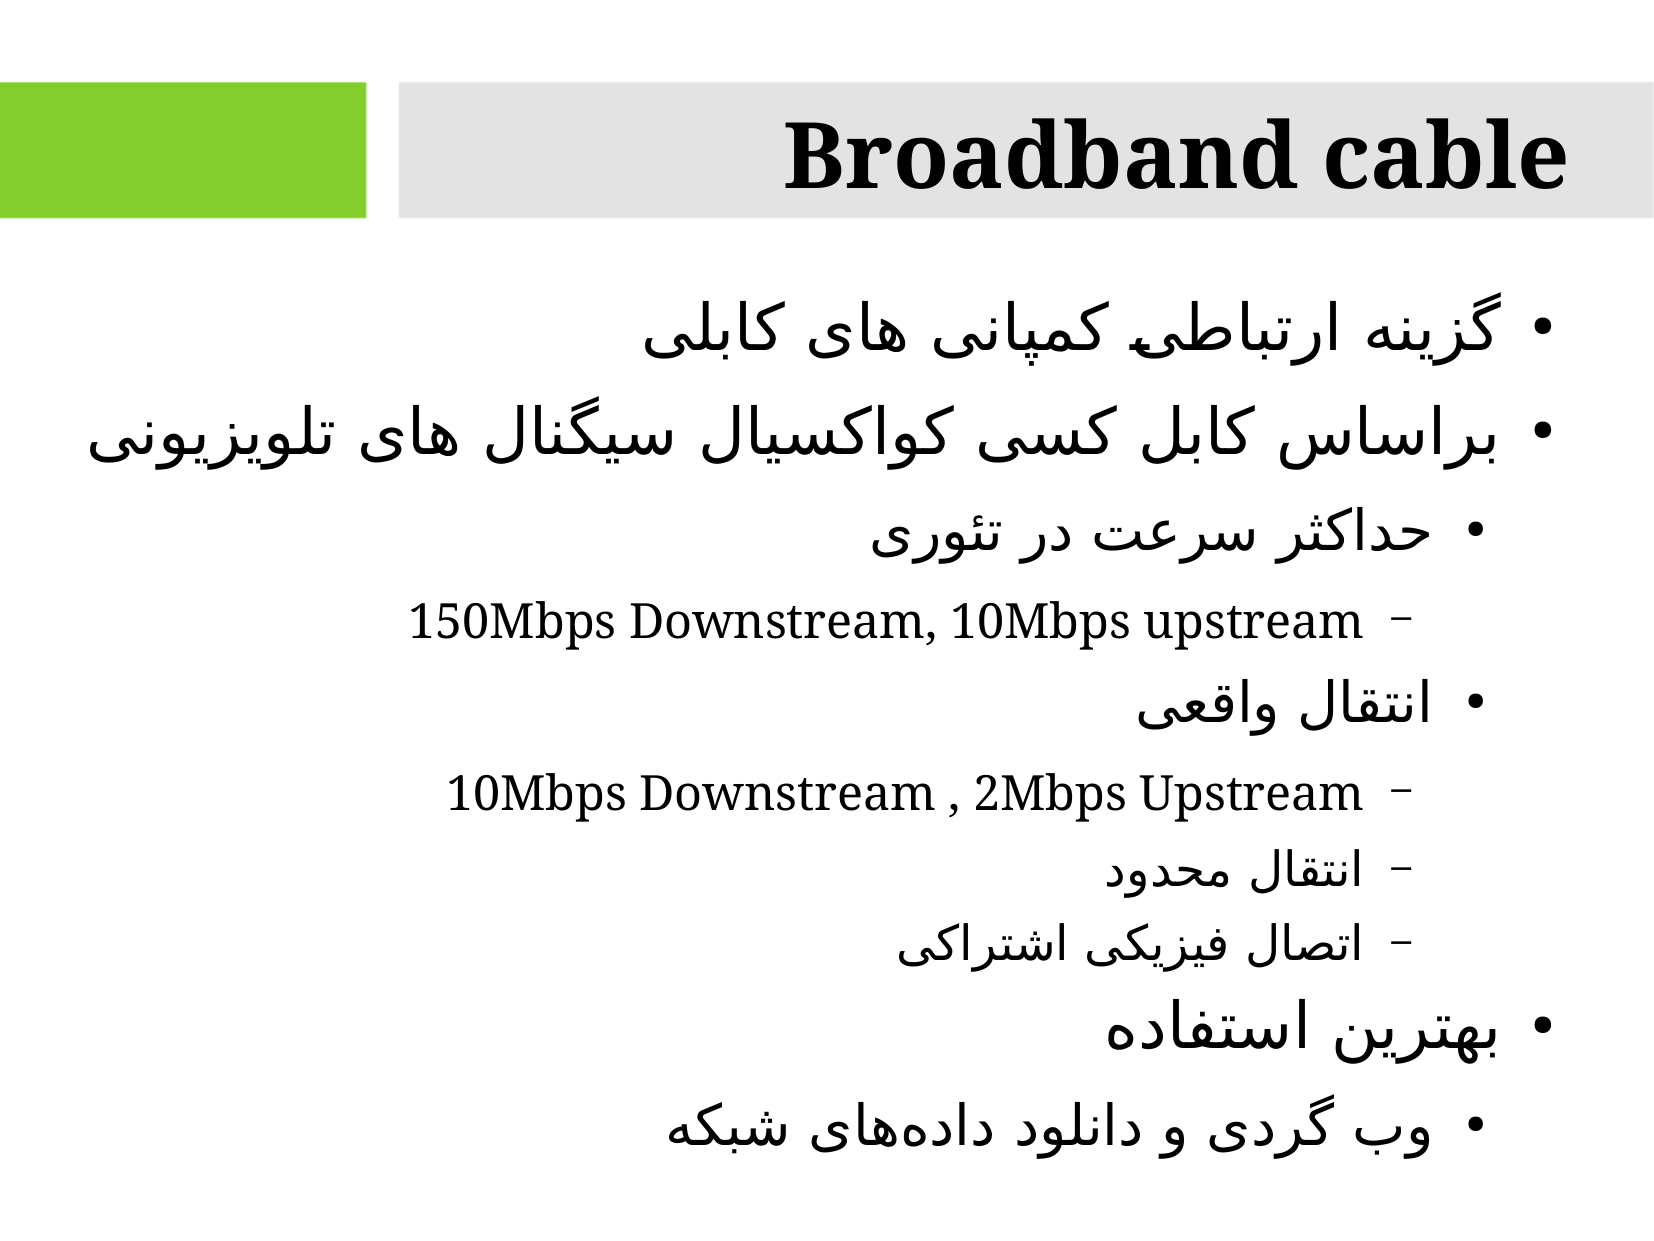

# Broadband cable
گزینه ارتباطی کمپانی های کابلی
براساس کابل کسی کواکسیال سیگنال های تلویزیونی
حداکثر سرعت در تئوری
150Mbps Downstream, 10Mbps upstream
انتقال واقعی
10Mbps Downstream , 2Mbps Upstream
انتقال محدود
اتصال فیزیکی اشتراکی
بهترین استفاده
وب گردی و دانلود داده‌های شبکه